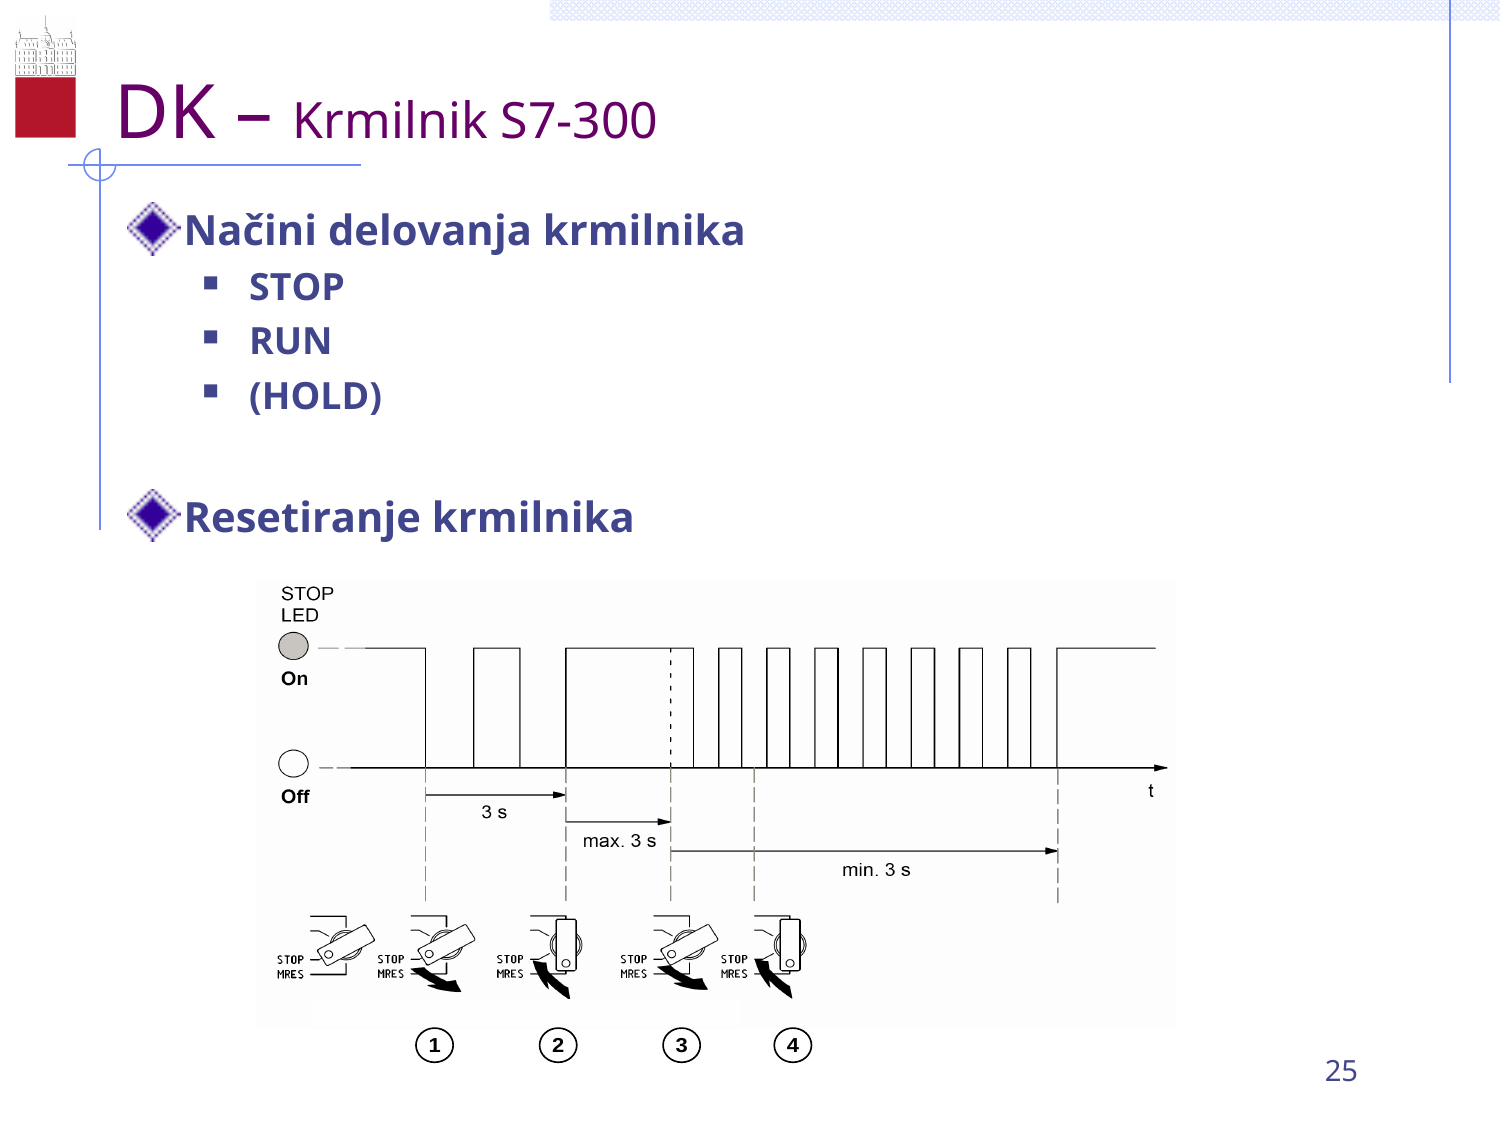

DK – Krmilnik S7-300
# Načini delovanja krmilnika
STOP
RUN
(HOLD)
Resetiranje krmilnika